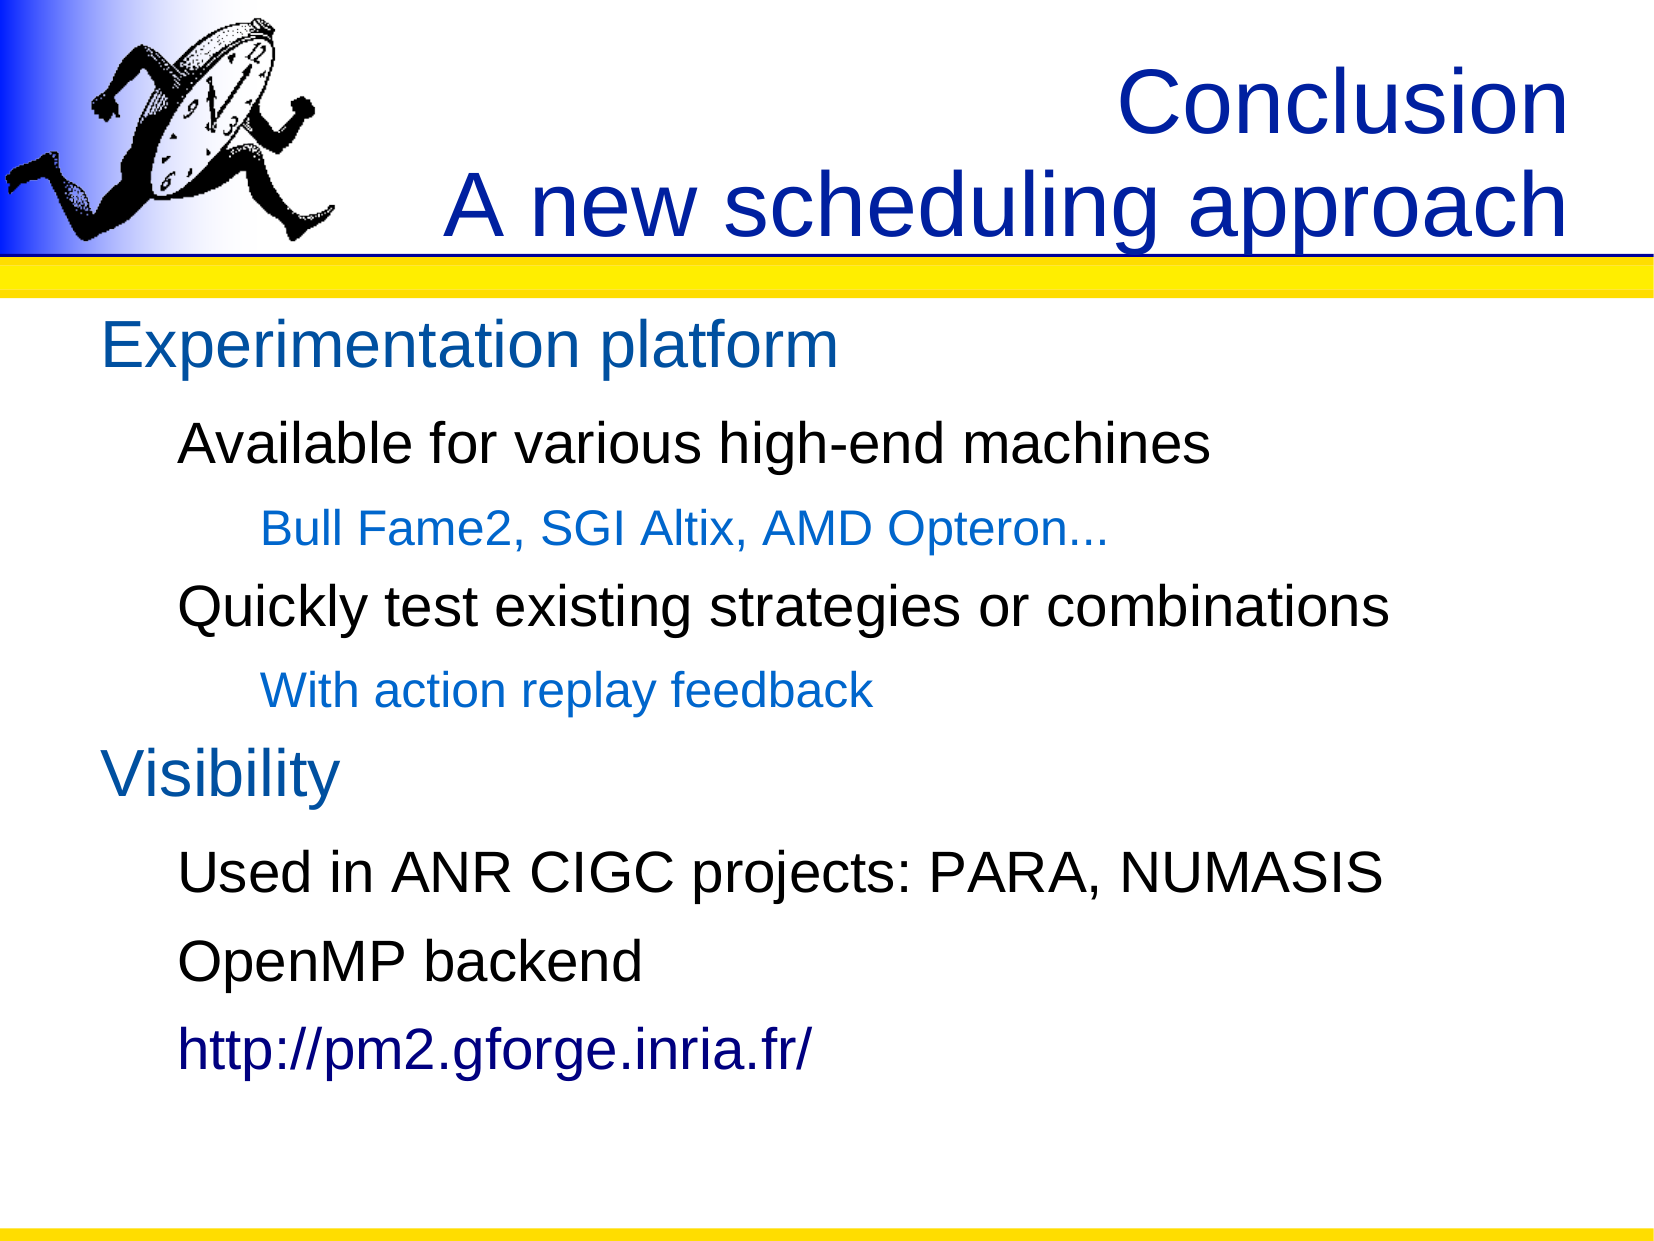

# Conclusion A new scheduling approach
Experimentation platform
Available for various high-end machines
Bull Fame2, SGI Altix, AMD Opteron...
Quickly test existing strategies or combinations
With action replay feedback
Visibility
Used in ANR CIGC projects: PARA, NUMASIS
OpenMP backend
http://pm2.gforge.inria.fr/